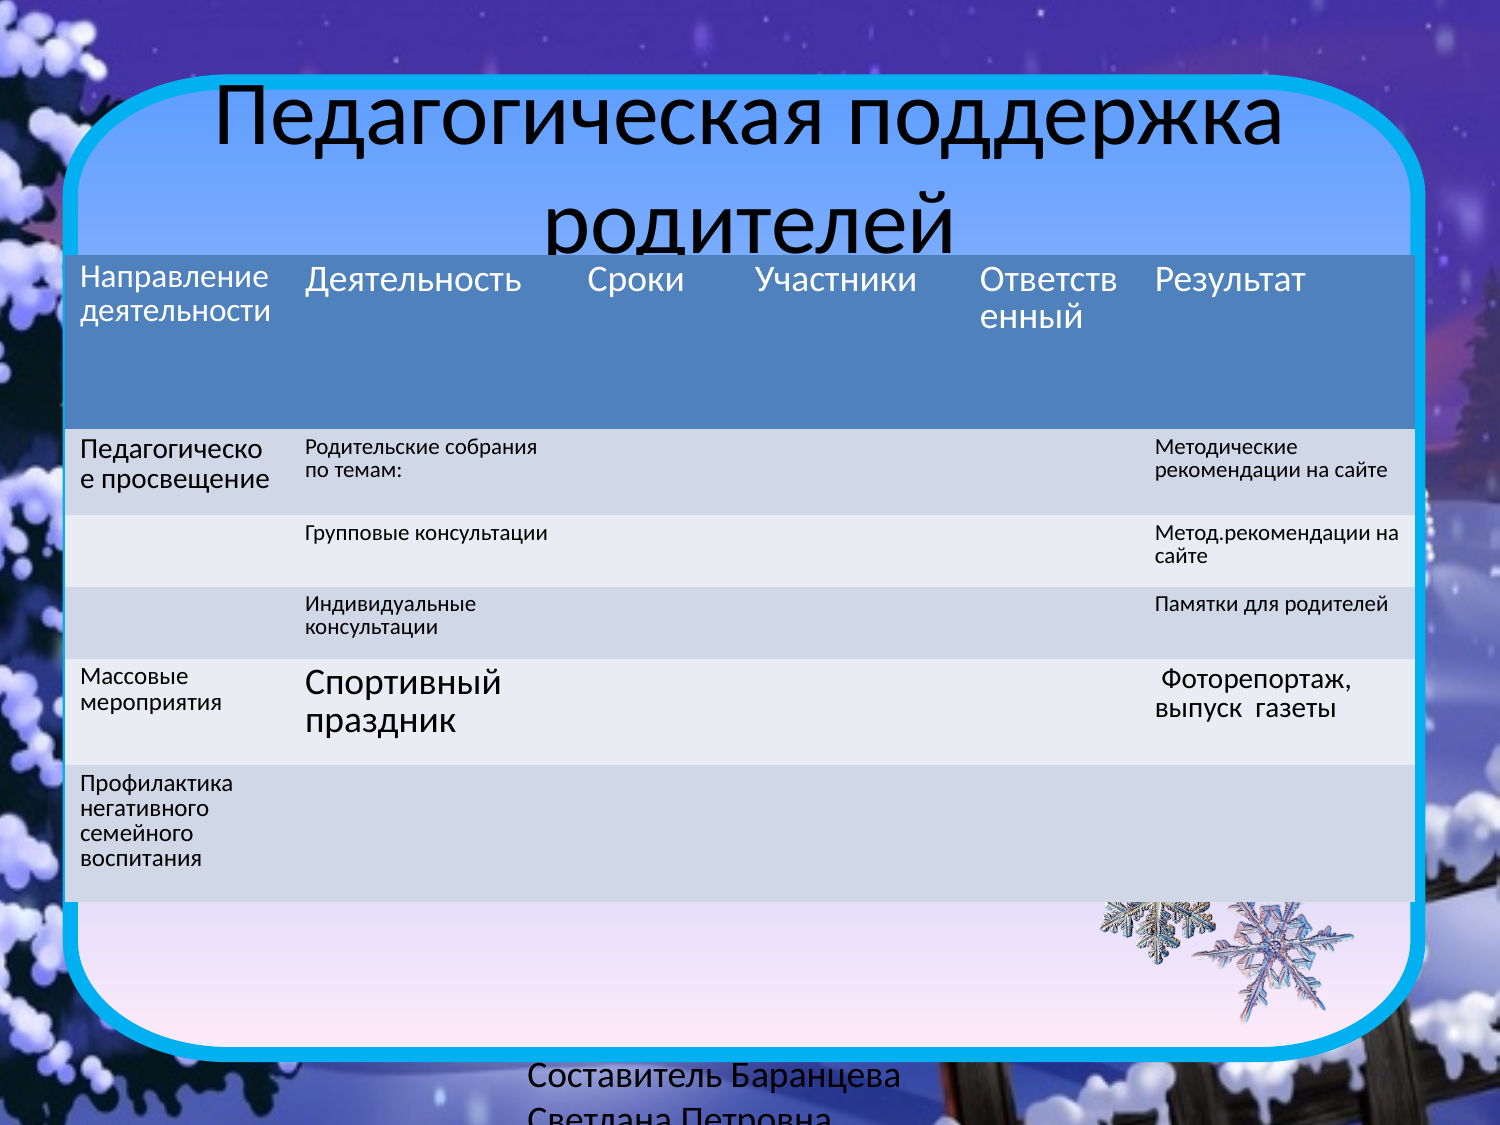

# Педагогическая поддержка родителей
| Направление деятельности | Деятельность | Сроки | Участники | Ответственный | Результат |
| --- | --- | --- | --- | --- | --- |
| Педагогическое просвещение | Родительские собрания по темам: | | | | Методические рекомендации на сайте |
| | Групповые консультации | | | | Метод.рекомендации на сайте |
| | Индивидуальные консультации | | | | Памятки для родителей |
| Массовые мероприятия | Спортивный праздник | | | | Фоторепортаж, выпуск газеты |
| Профилактика негативного семейного воспитания | | | | | |
Составитель Баранцева Светлана Петровна